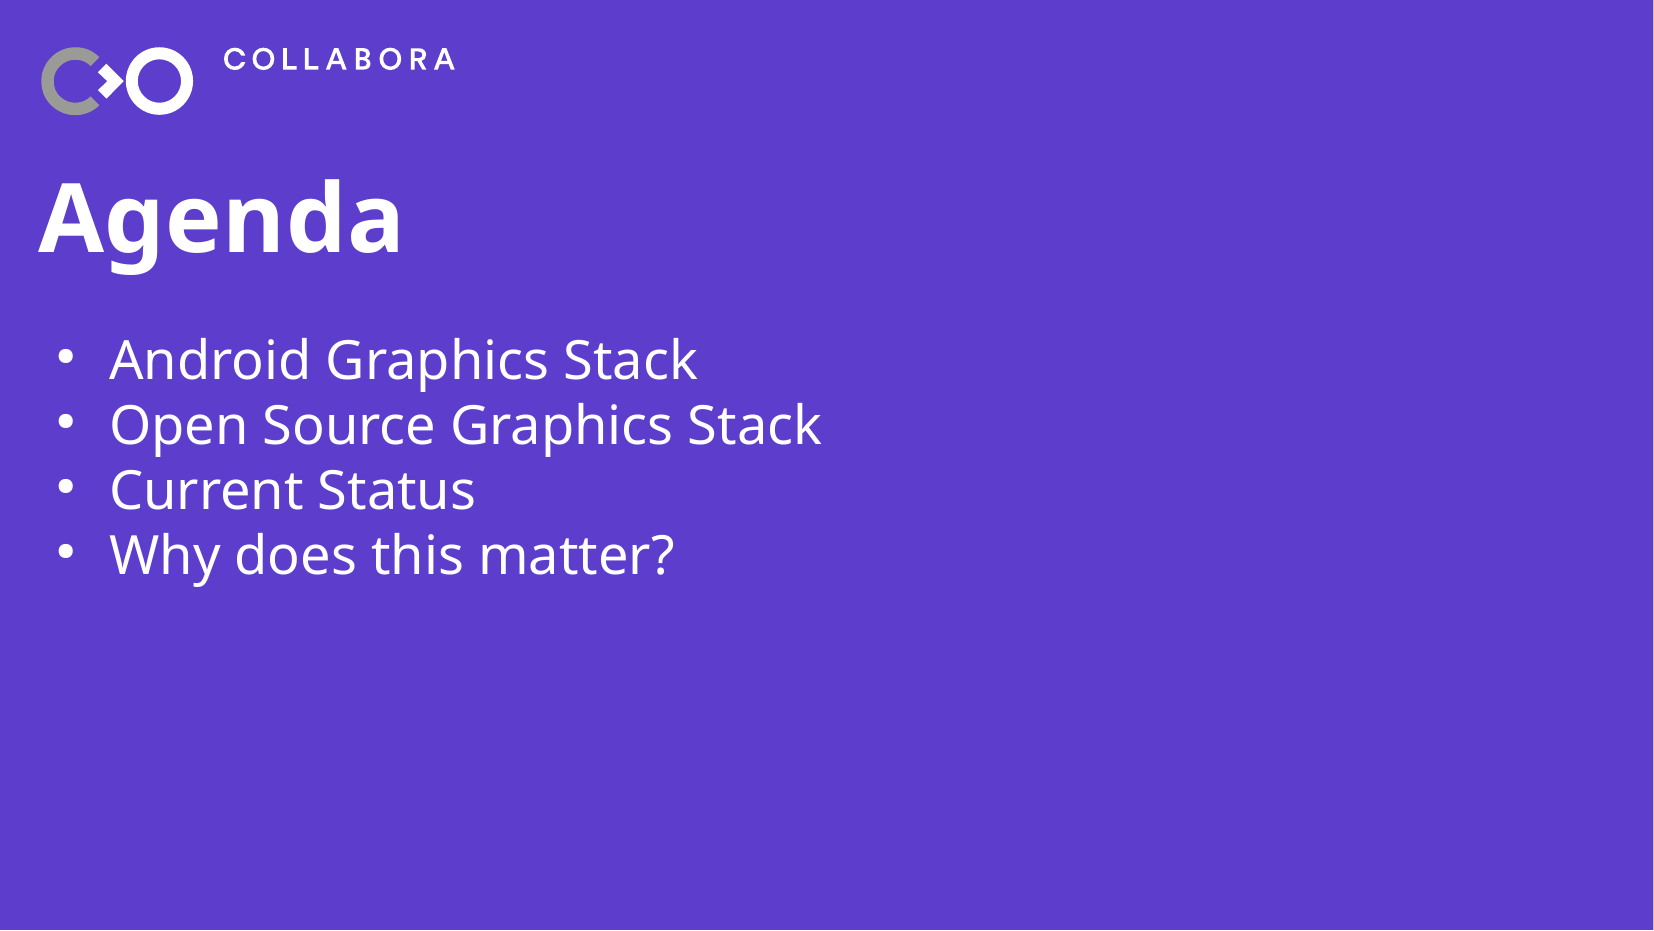

Agenda
# Android Graphics Stack
Open Source Graphics Stack
Current Status
Why does this matter?